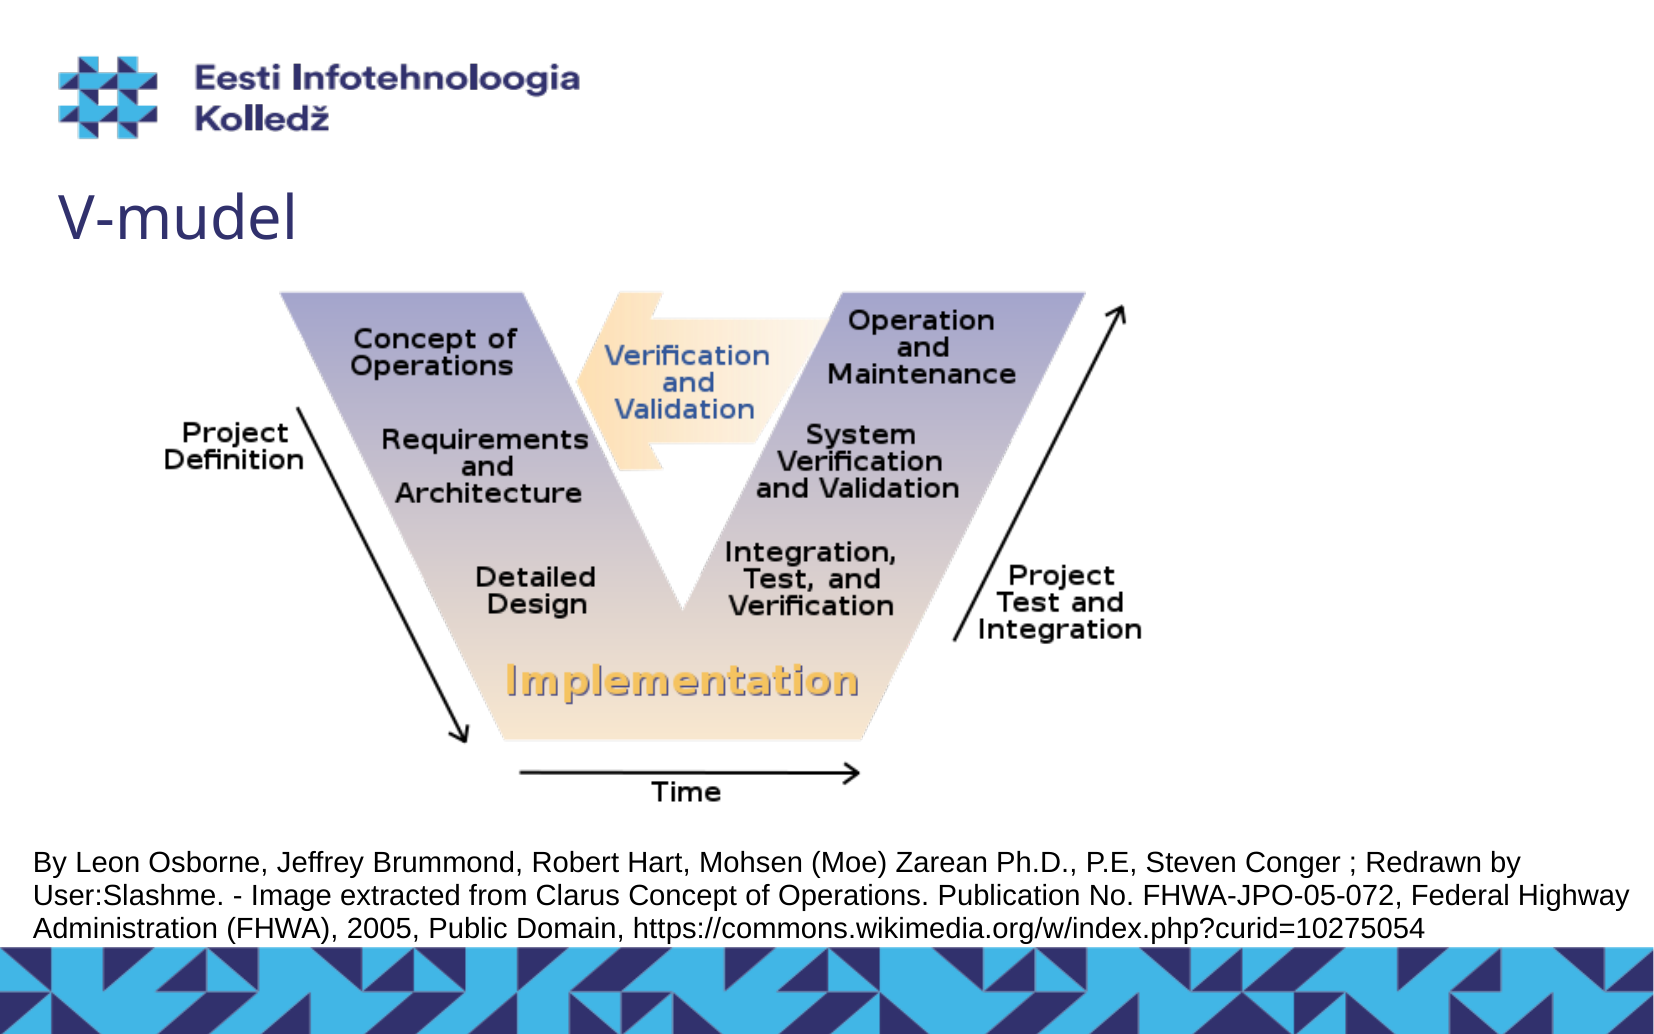

# V-mudel
By Leon Osborne, Jeffrey Brummond, Robert Hart, Mohsen (Moe) Zarean Ph.D., P.E, Steven Conger ; Redrawn by User:Slashme. - Image extracted from Clarus Concept of Operations. Publication No. FHWA-JPO-05-072, Federal Highway Administration (FHWA), 2005, Public Domain, https://commons.wikimedia.org/w/index.php?curid=10275054